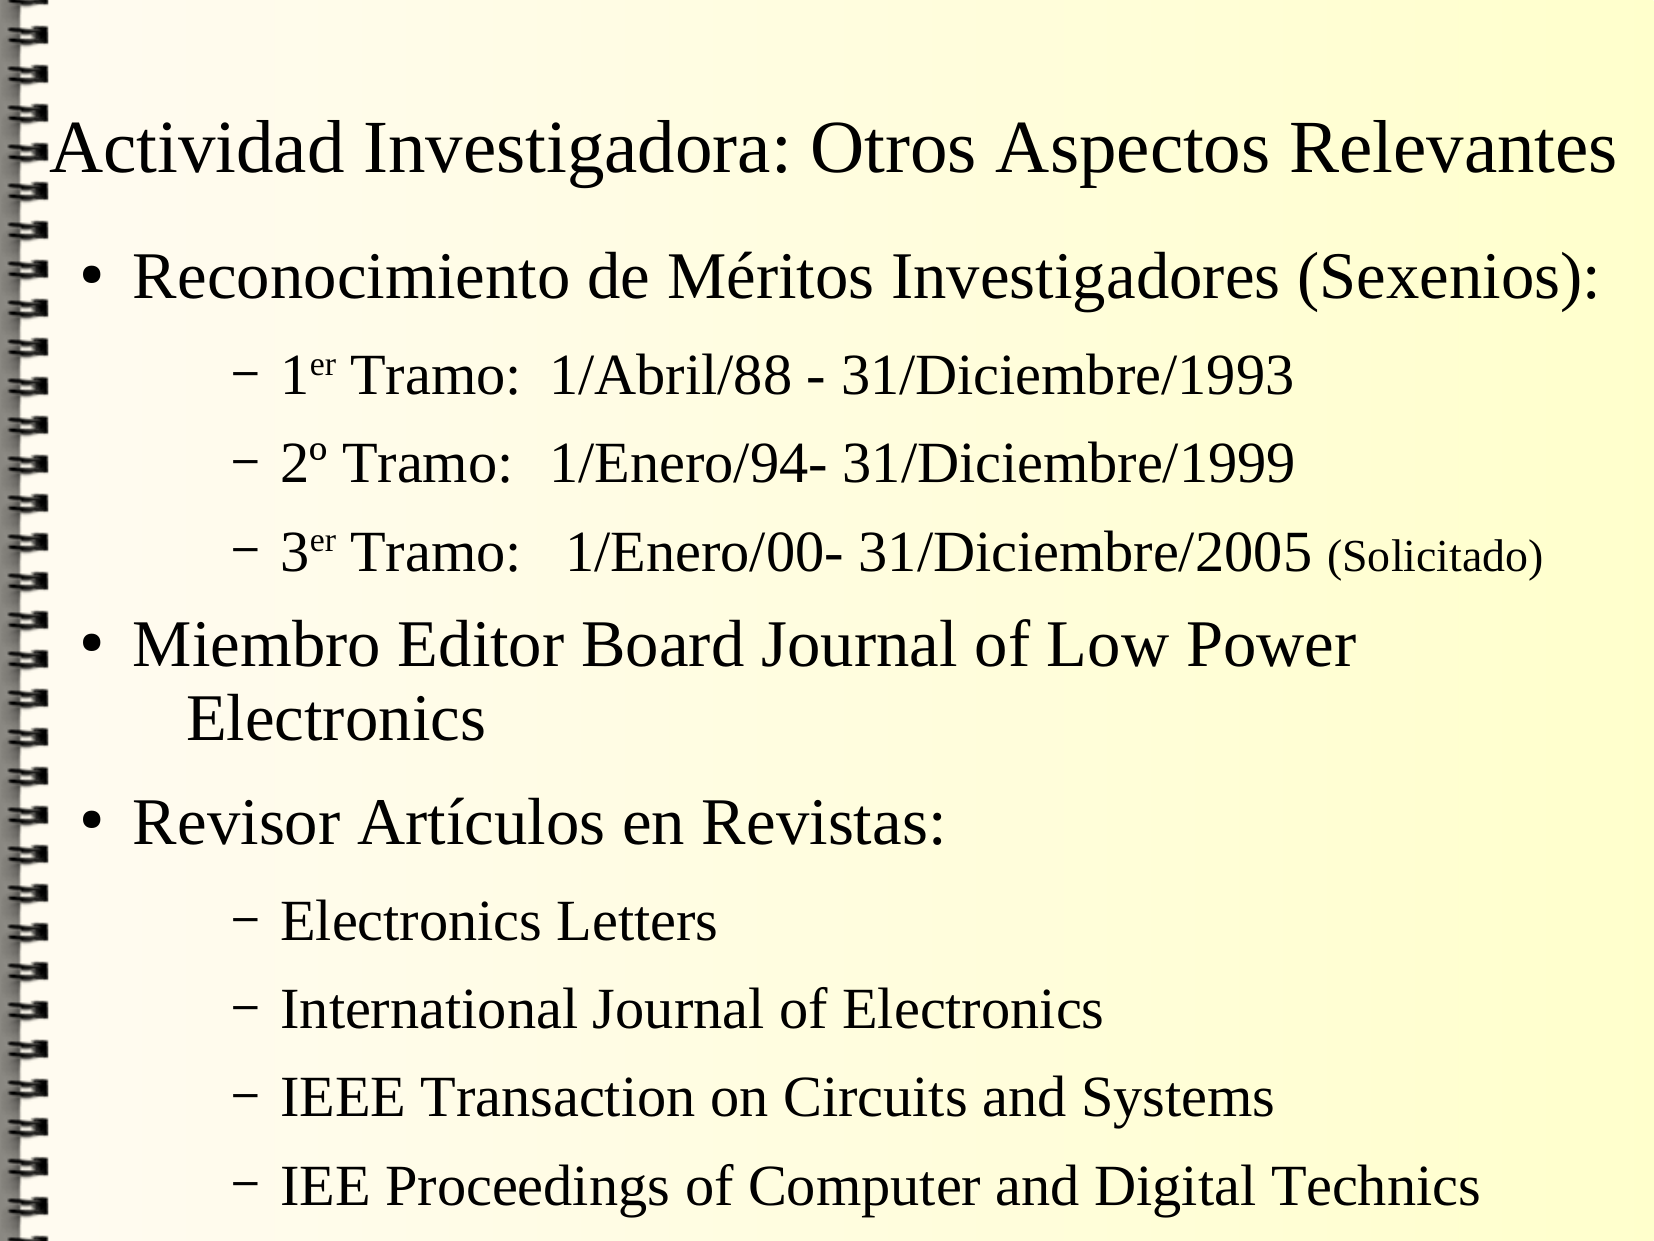

# Actividad Investigadora: Otros Aspectos Relevantes
Reconocimiento de Méritos Investigadores (Sexenios):
1er Tramo: 	1/Abril/88 - 31/Diciembre/1993
2º Tramo:	1/Enero/94- 31/Diciembre/1999
3er Tramo: 1/Enero/00- 31/Diciembre/2005 (Solicitado)
Miembro Editor Board Journal of Low Power Electronics
Revisor Artículos en Revistas:
Electronics Letters
International Journal of Electronics
IEEE Transaction on Circuits and Systems
IEE Proceedings of Computer and Digital Technics